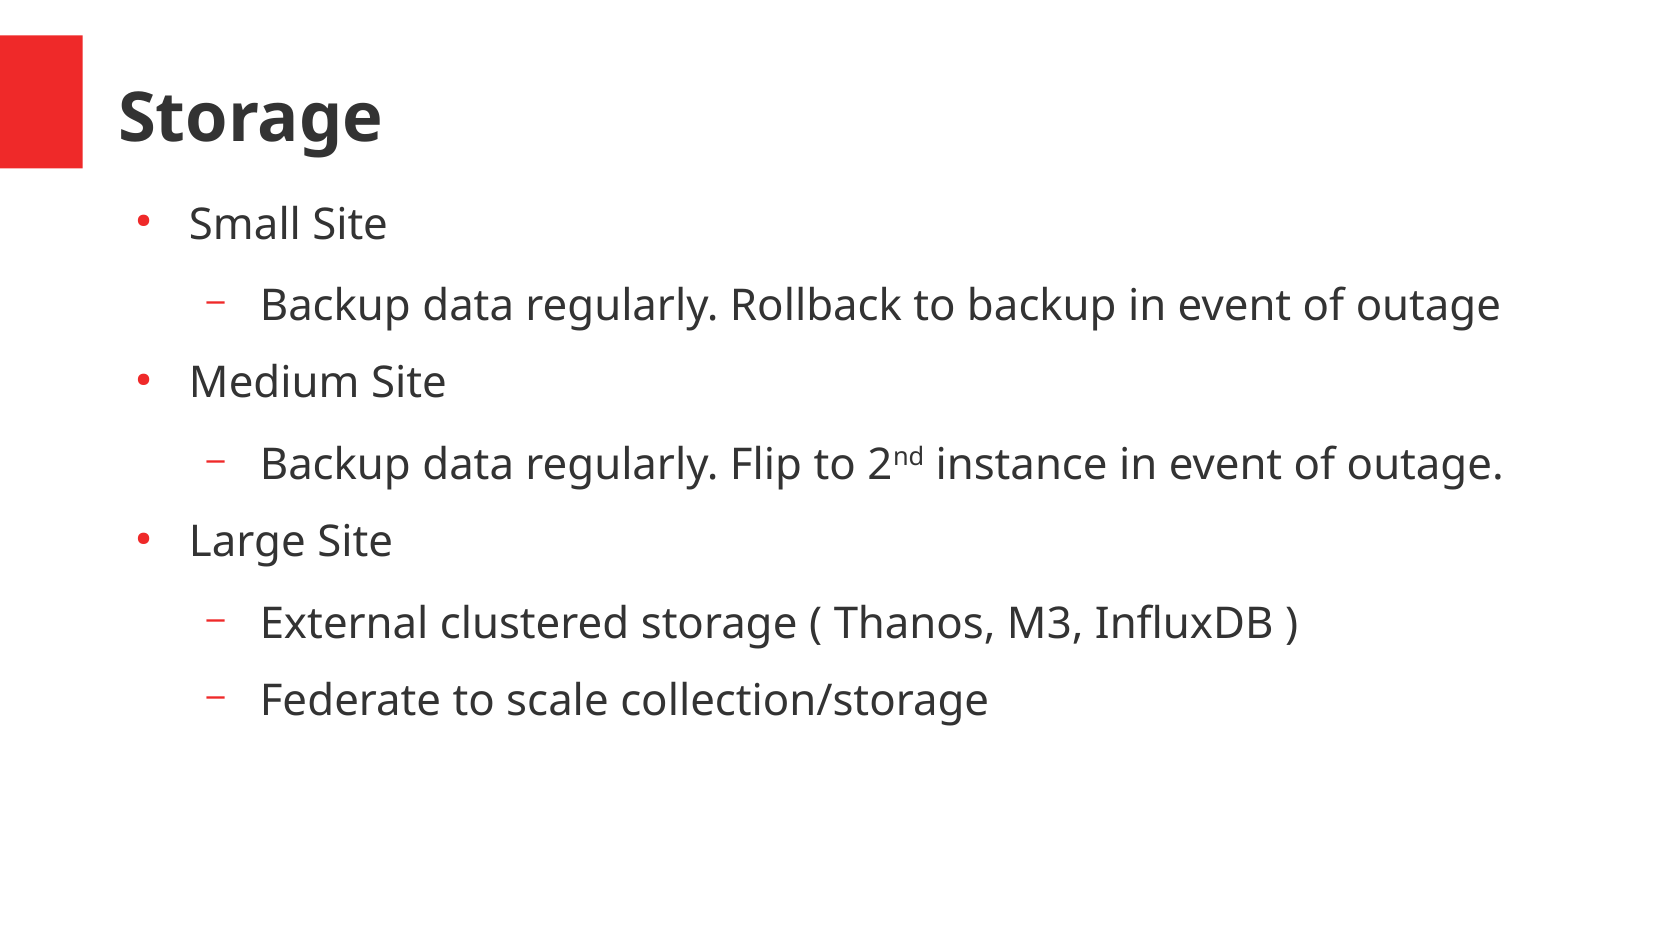

# Storage
Small Site
Backup data regularly. Rollback to backup in event of outage
Medium Site
Backup data regularly. Flip to 2nd instance in event of outage.
Large Site
External clustered storage ( Thanos, M3, InfluxDB )
Federate to scale collection/storage